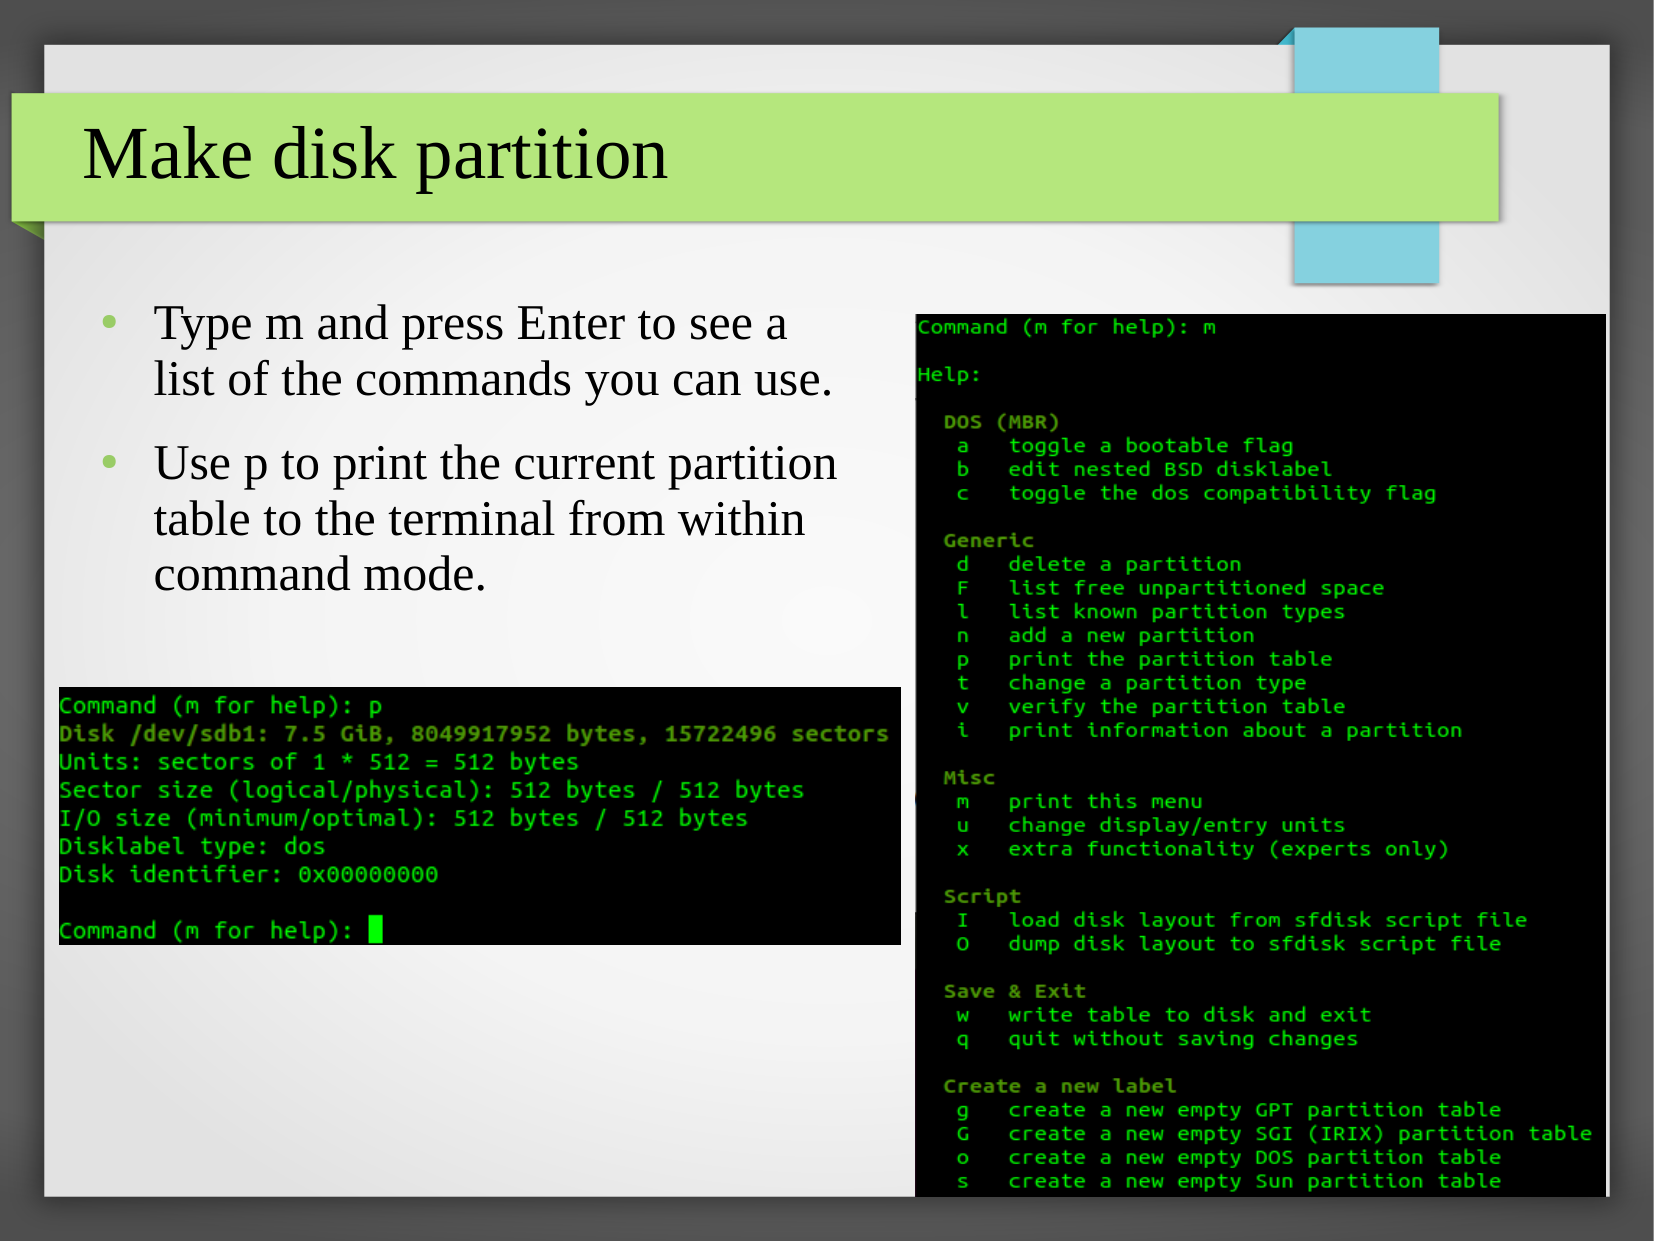

# Make disk partition
Type m and press Enter to see a list of the commands you can use.
Use p to print the current partition table to the terminal from within command mode.